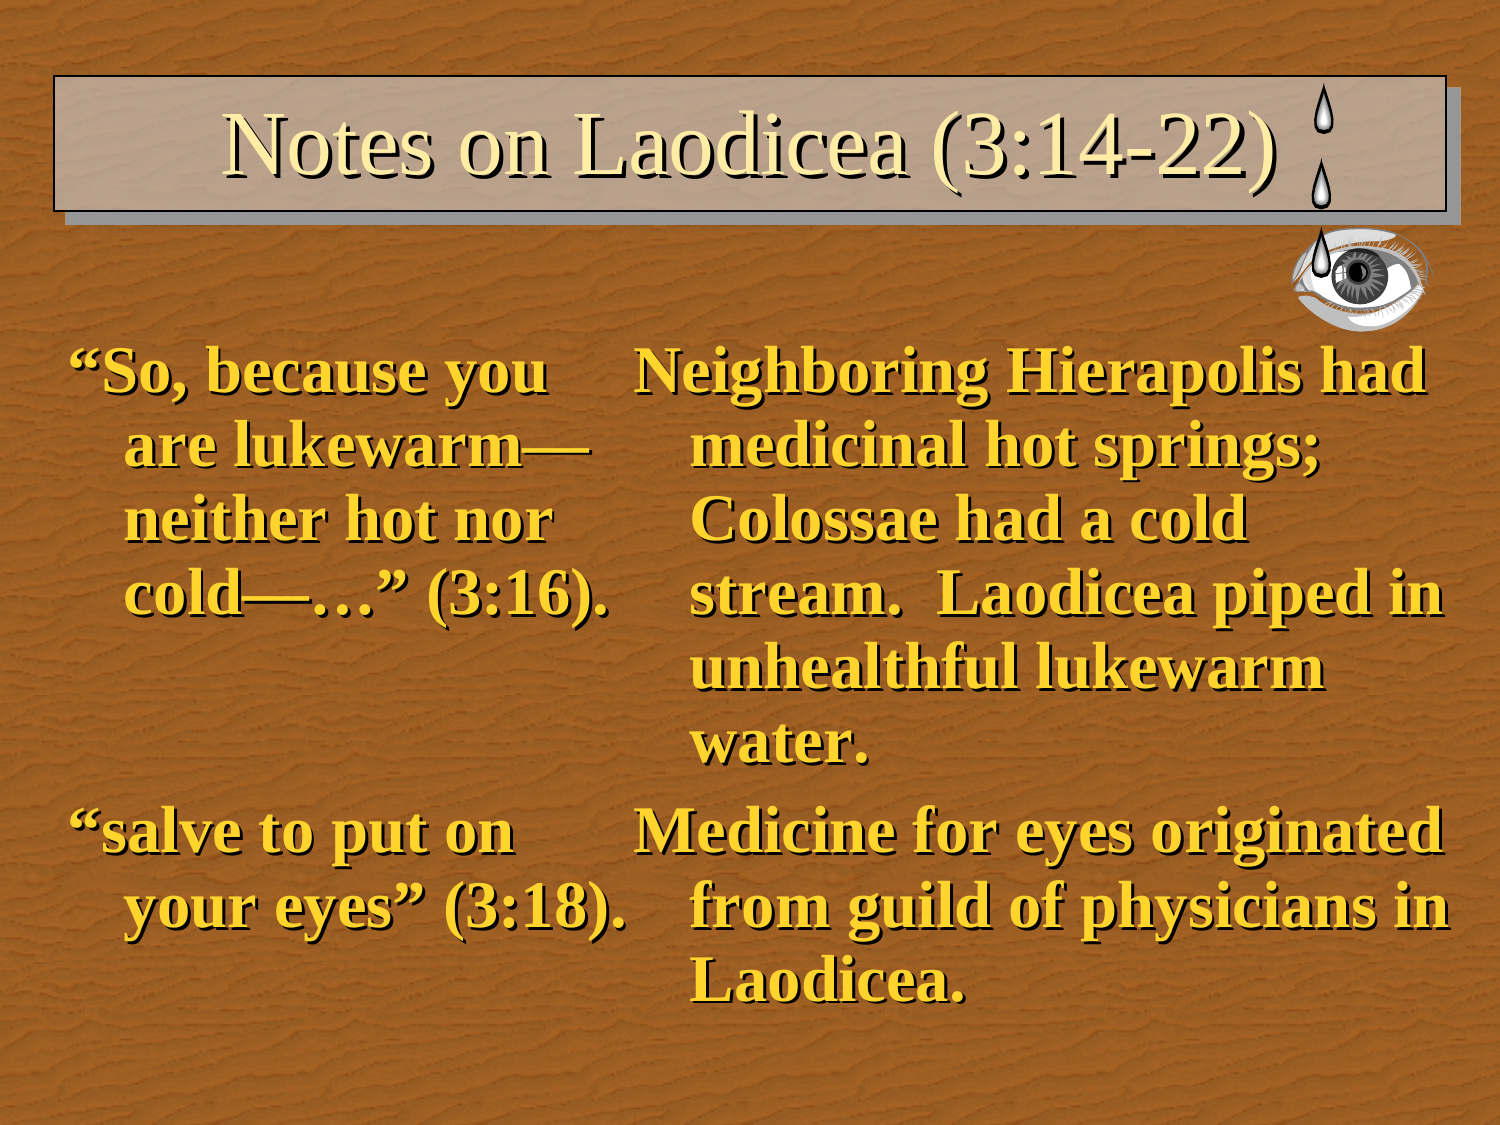

# Notes on Laodicea (3:14-22)
“So, because you are lukewarm—
neither hot nor cold—…” (3:16).
“salve to put on your eyes” (3:18).
Neighboring Hierapolis had medicinal hot springs; Colossae had a cold stream. Laodicea piped in unhealthful lukewarm water.
Medicine for eyes originated from guild of physicians in Laodicea.